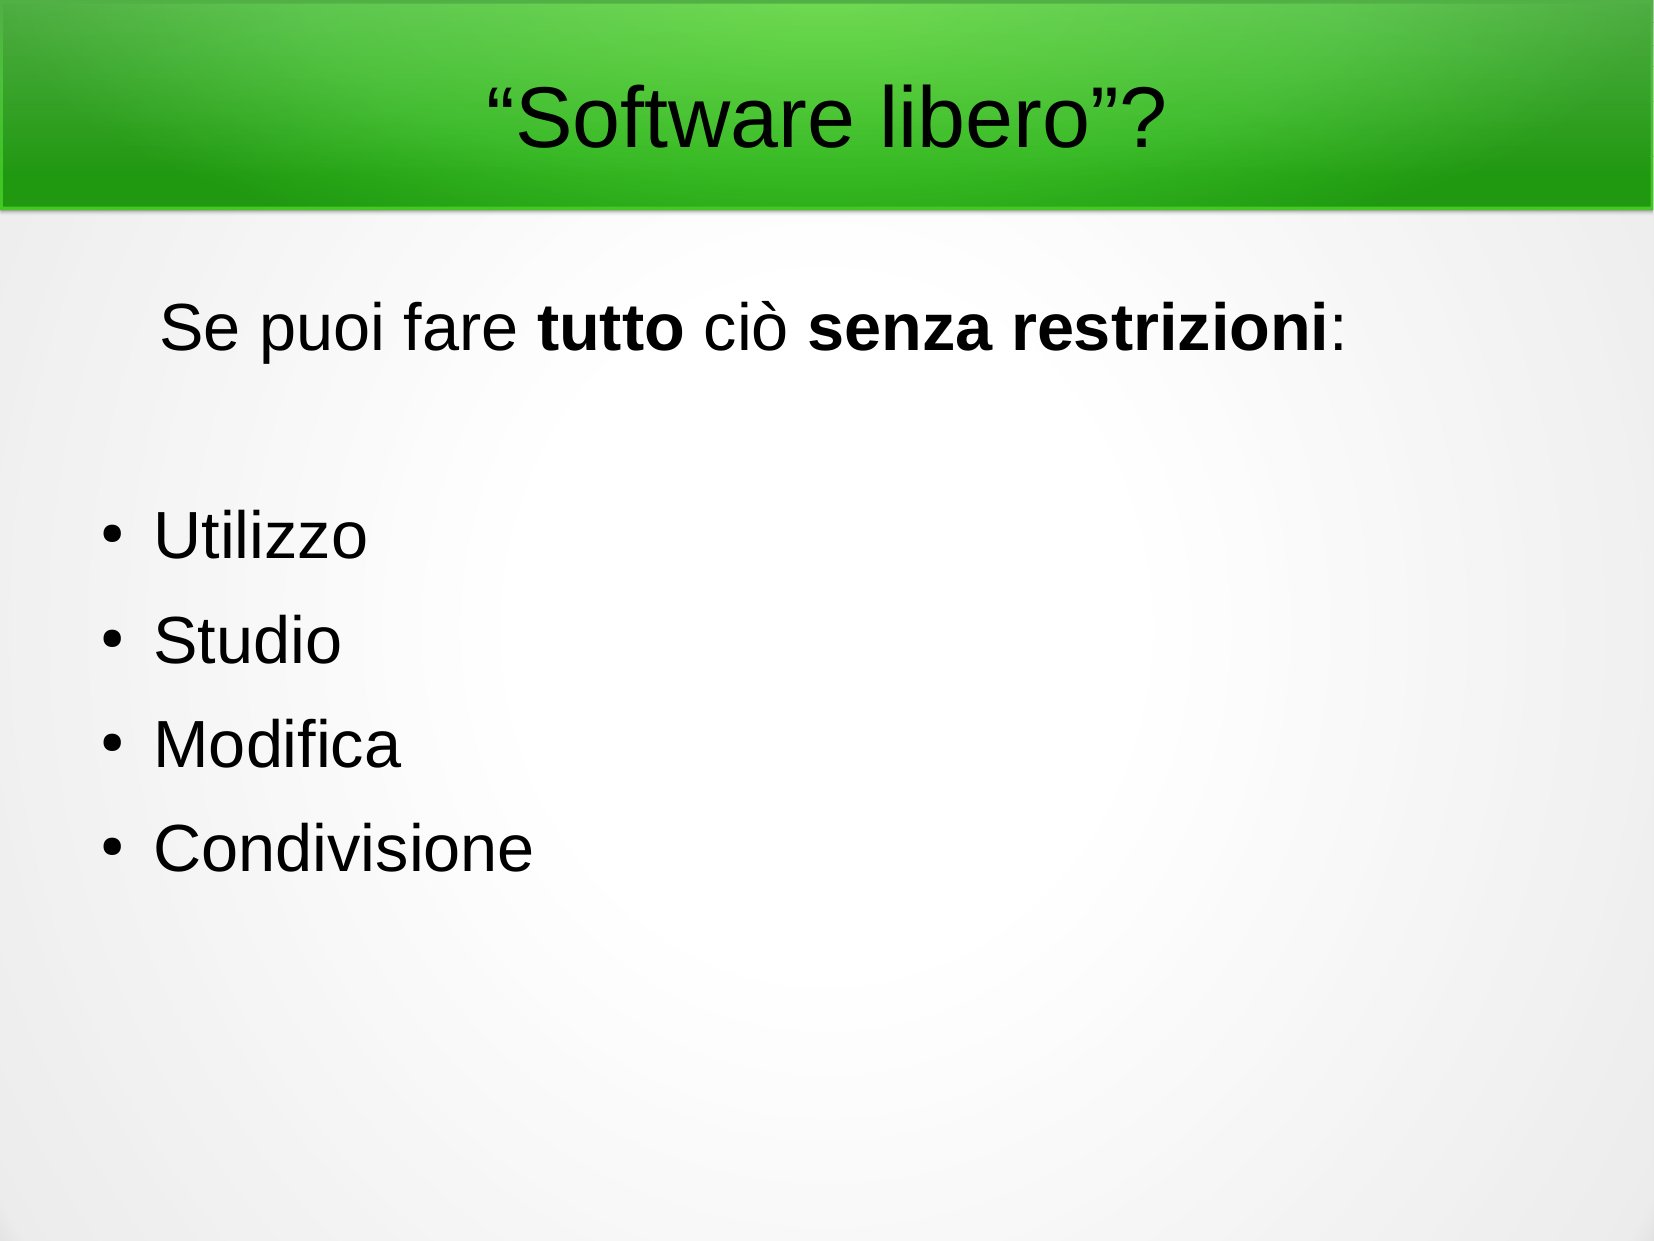

# “Software libero”?
Se puoi fare tutto ciò senza restrizioni:
Utilizzo
Studio
Modifica
Condivisione